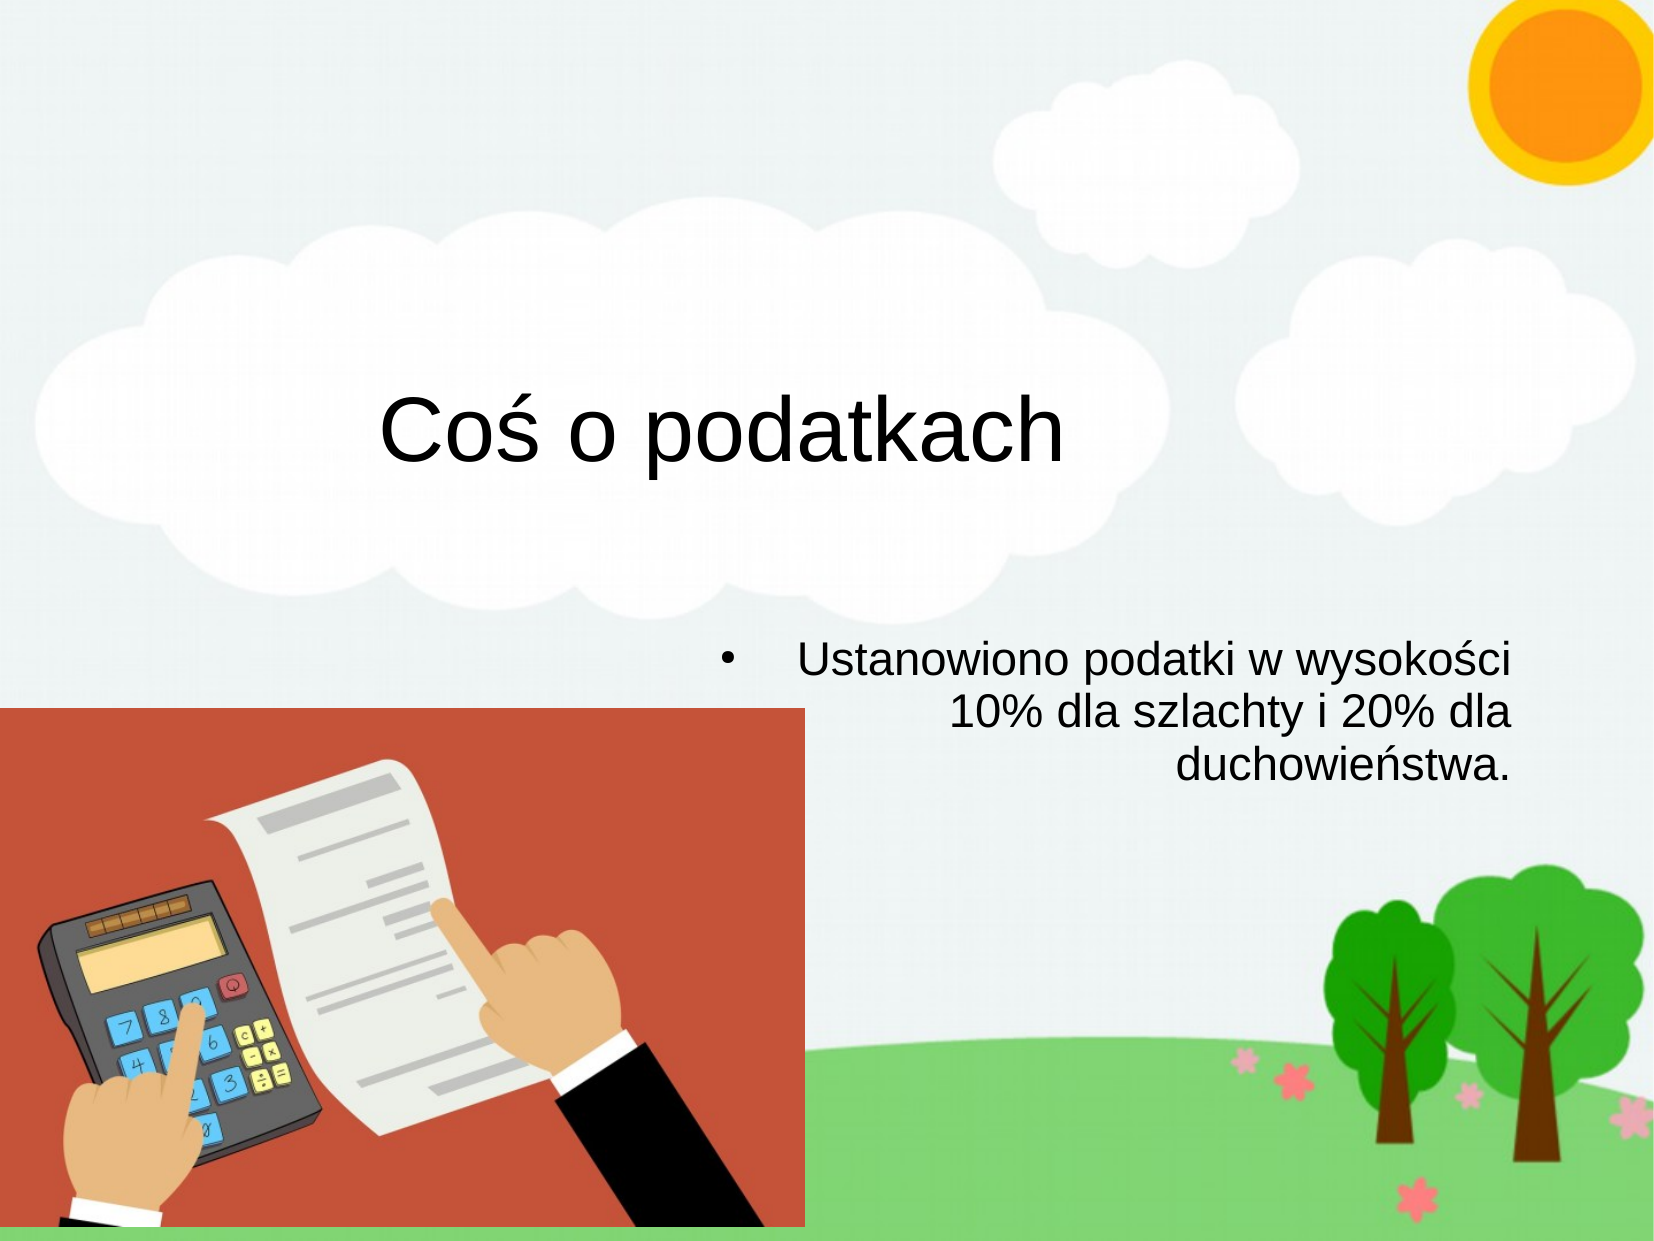

# Coś o podatkach
Ustanowiono podatki w wysokości 10% dla szlachty i 20% dla duchowieństwa.